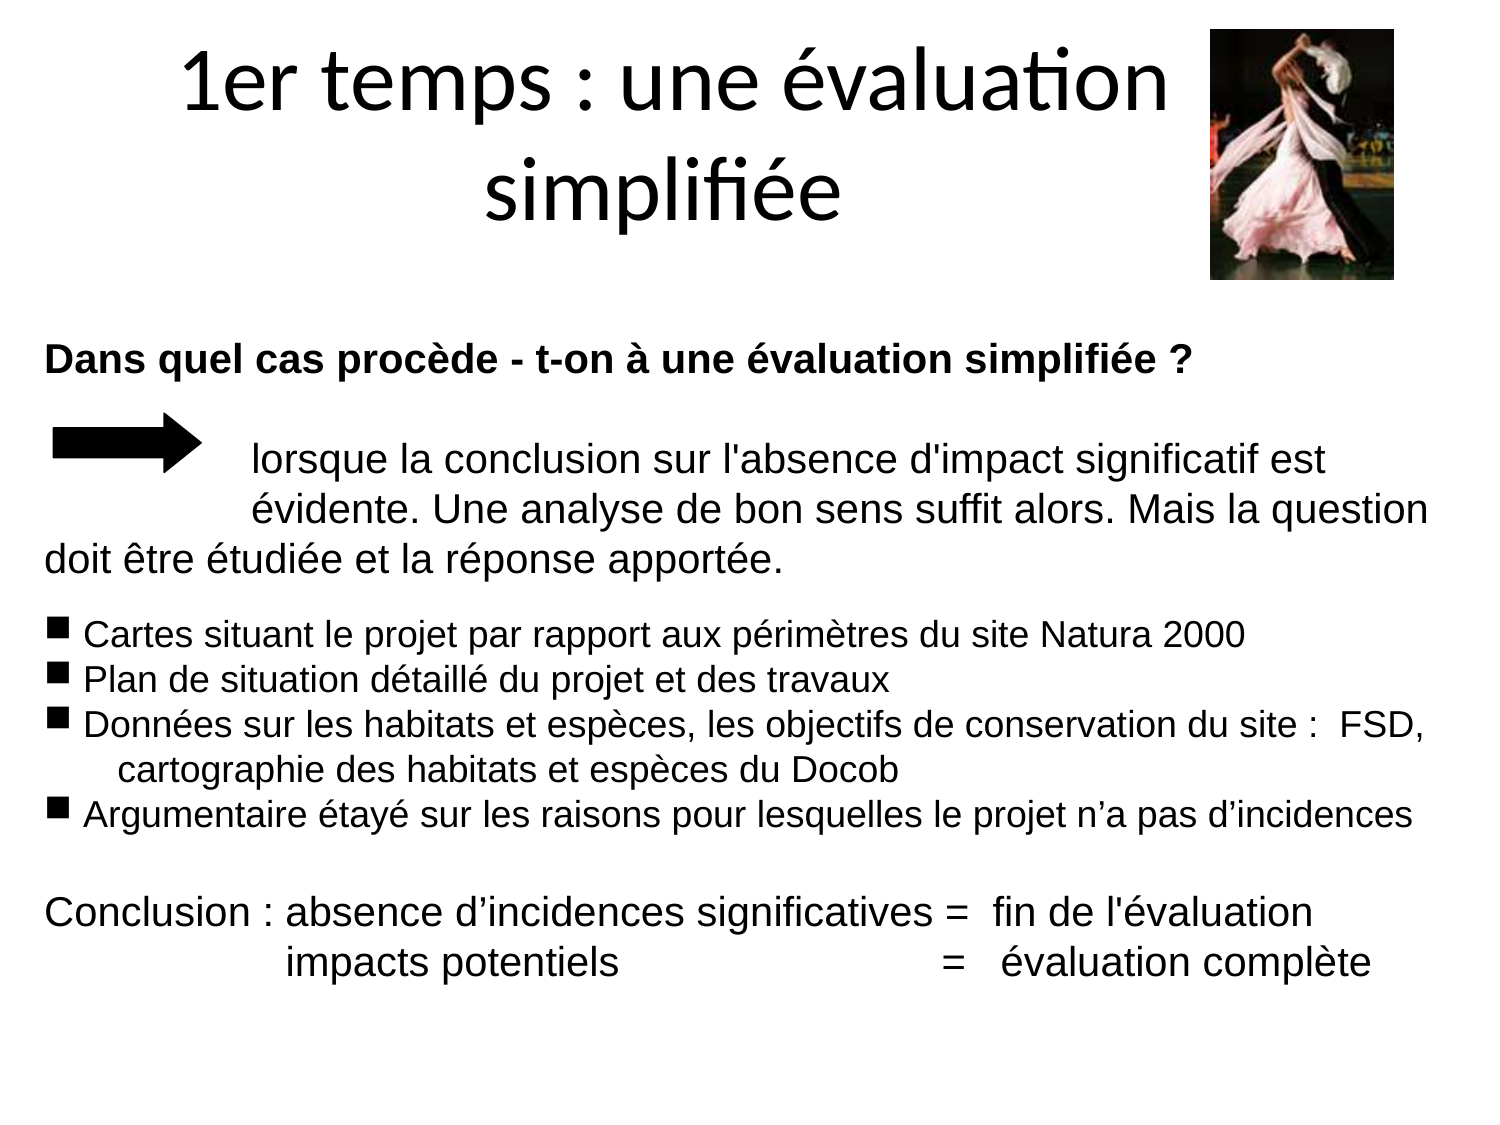

1er temps : une évaluation simplifiée
Dans quel cas procède - t-on à une évaluation simplifiée ?
 lorsque la conclusion sur l'absence d'impact significatif est évidente. Une analyse de bon sens suffit alors. Mais la question doit être étudiée et la réponse apportée.
 Cartes situant le projet par rapport aux périmètres du site Natura 2000
 Plan de situation détaillé du projet et des travaux
 Données sur les habitats et espèces, les objectifs de conservation du site : FSD, cartographie des habitats et espèces du Docob
 Argumentaire étayé sur les raisons pour lesquelles le projet n’a pas d’incidences
Conclusion : absence d’incidences significatives = fin de l'évaluation
 impacts potentiels = évaluation complète